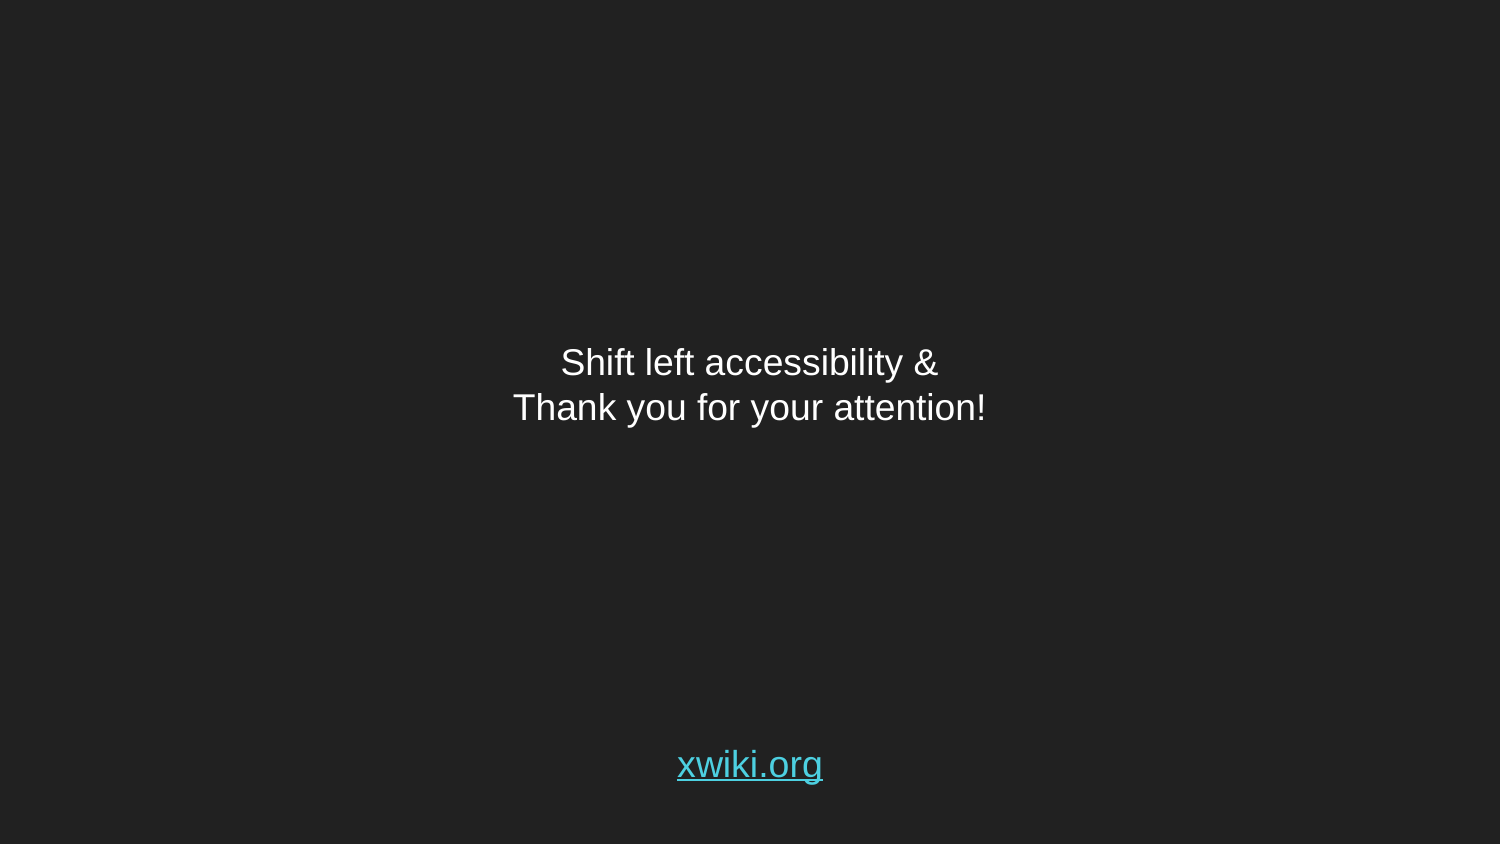

# Shift left accessibility & Thank you for your attention!
xwiki.org